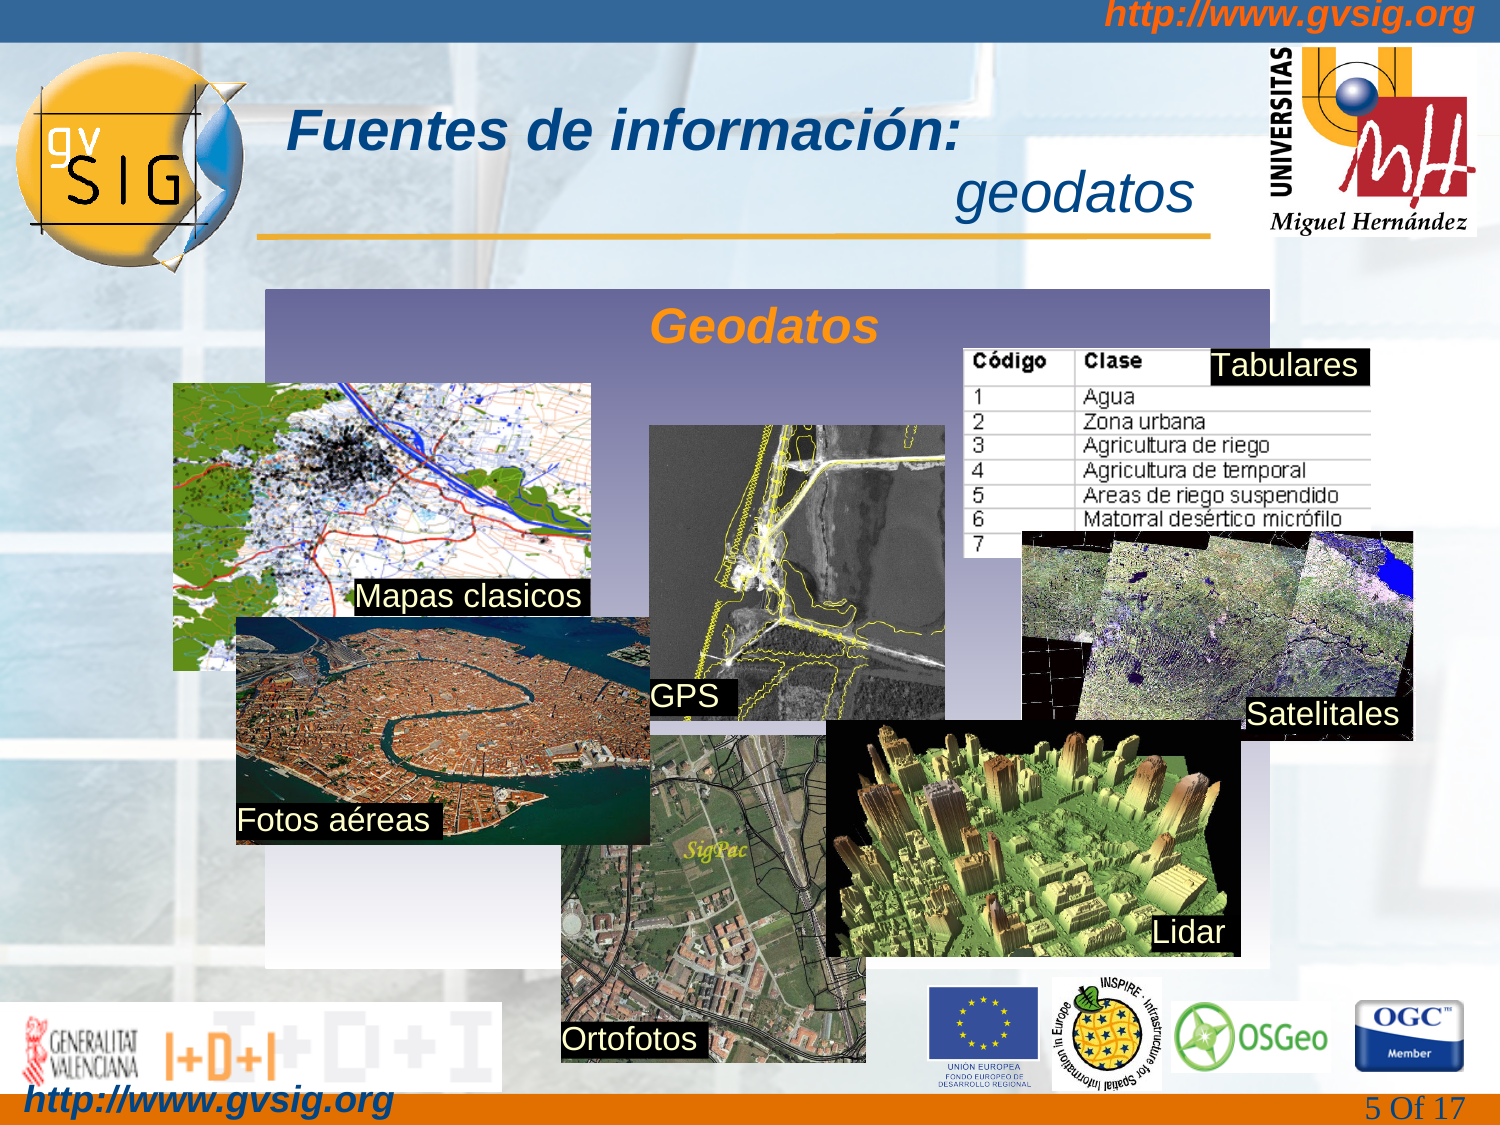

Fuentes de información:
geodatos
Geodatos
Tabulares
Mapas clasicos
GPS
Satelitales
Fotos aéreas
Lidar
Ortofotos
5